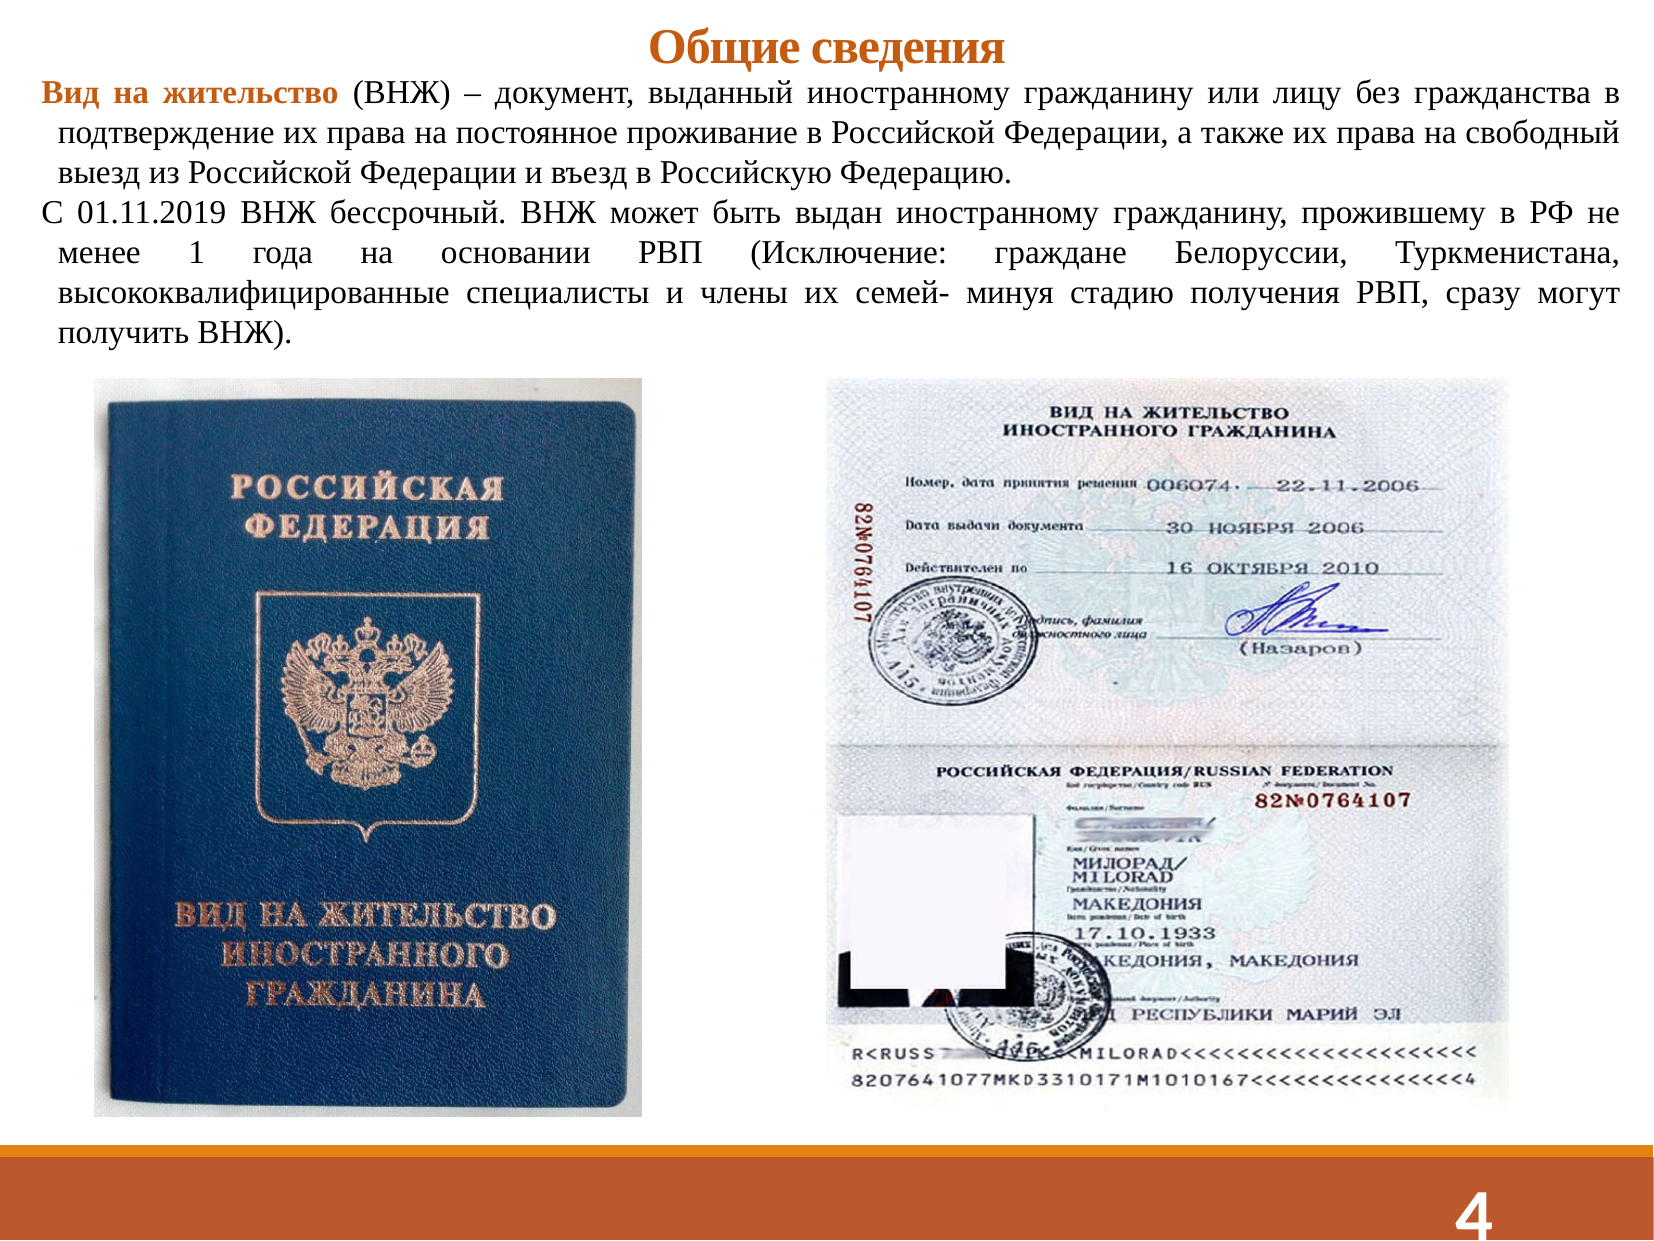

# Общие сведения
Вид на жительство (ВНЖ) – документ, выданный иностранному гражданину или лицу без гражданства в подтверждение их права на постоянное проживание в Российской Федерации, а также их права на свободный выезд из Российской Федерации и въезд в Российскую Федерацию.
С 01.11.2019 ВНЖ бессрочный. ВНЖ может быть выдан иностранному гражданину, прожившему в РФ не менее 1 года на основании РВП (Исключение: граждане Белоруссии, Туркменистана, высококвалифицированные специалисты и члены их семей- минуя стадию получения РВП, сразу могут получить ВНЖ).